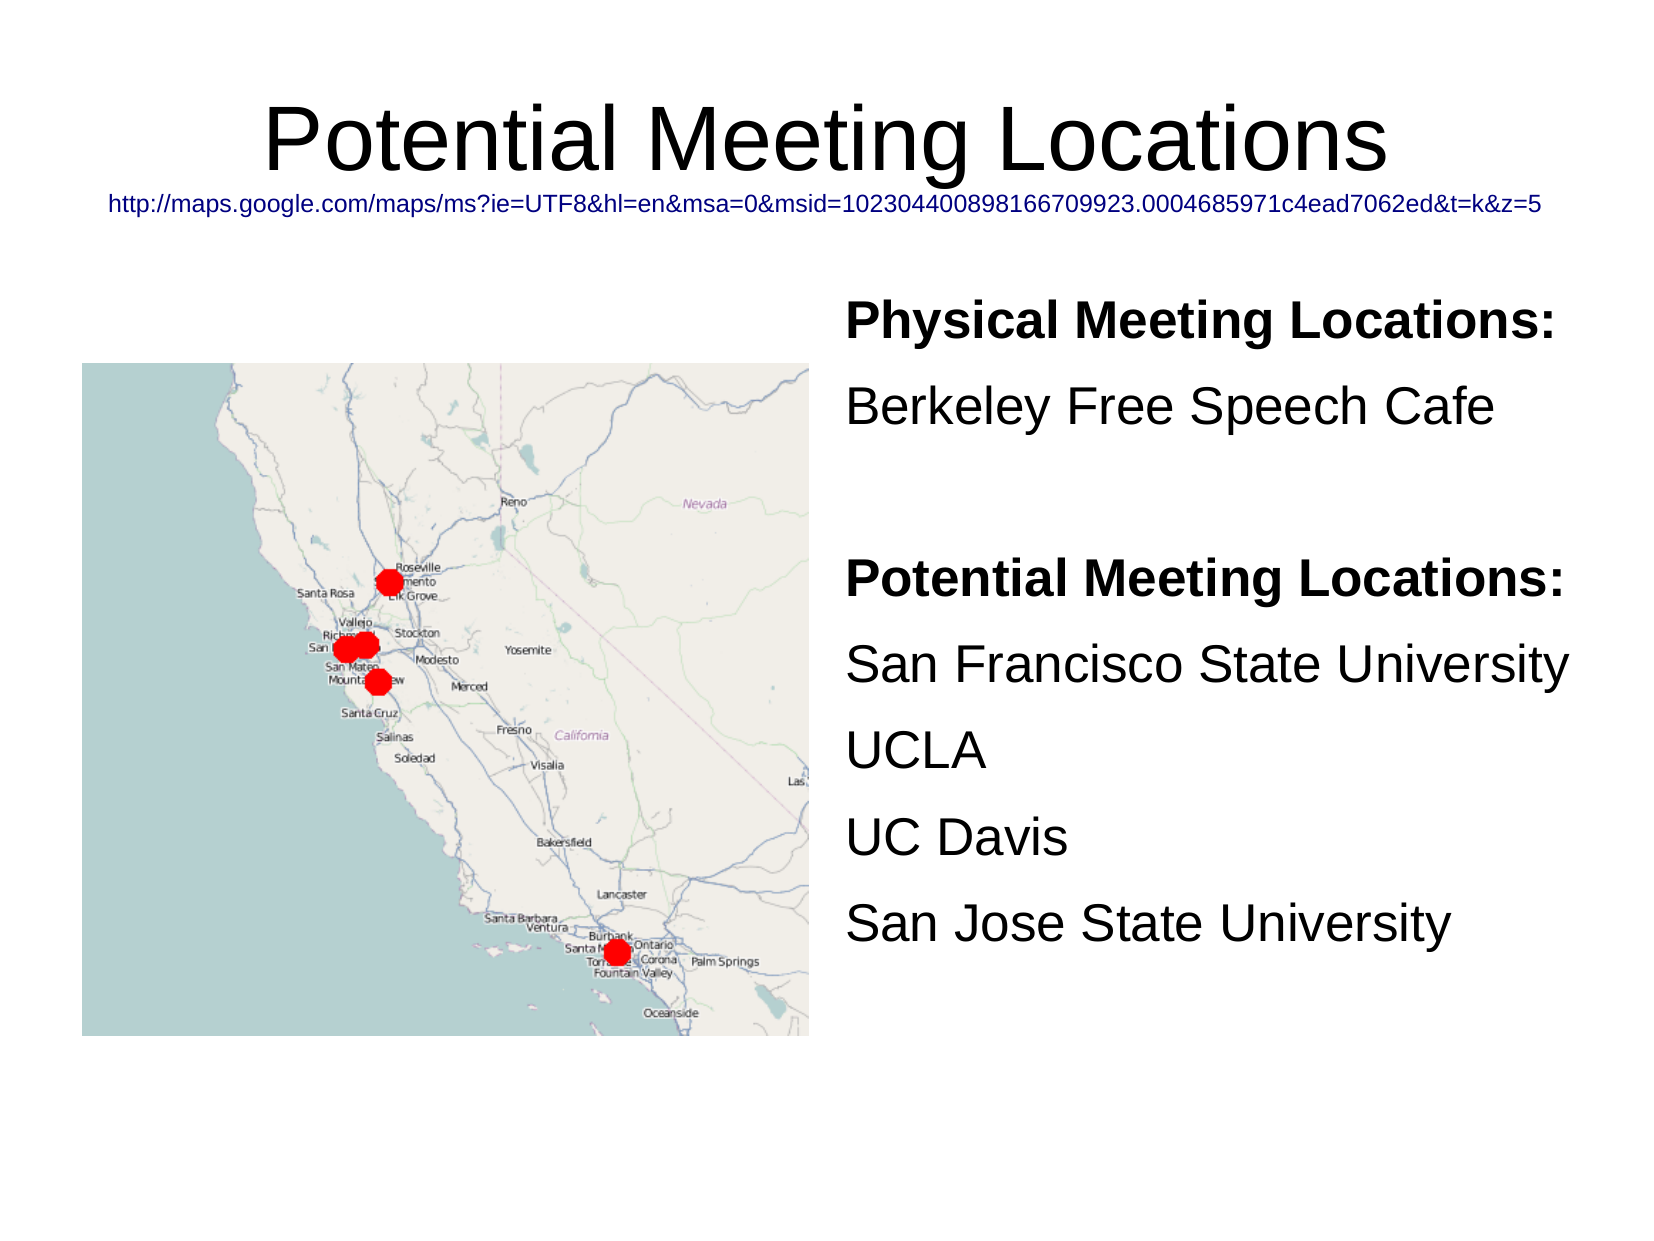

# Potential Meeting Locations http://maps.google.com/maps/ms?ie=UTF8&hl=en&msa=0&msid=102304400898166709923.0004685971c4ead7062ed&t=k&z=5
Physical Meeting Locations:
Berkeley Free Speech Cafe
Potential Meeting Locations:
San Francisco State University
UCLA
UC Davis
San Jose State University